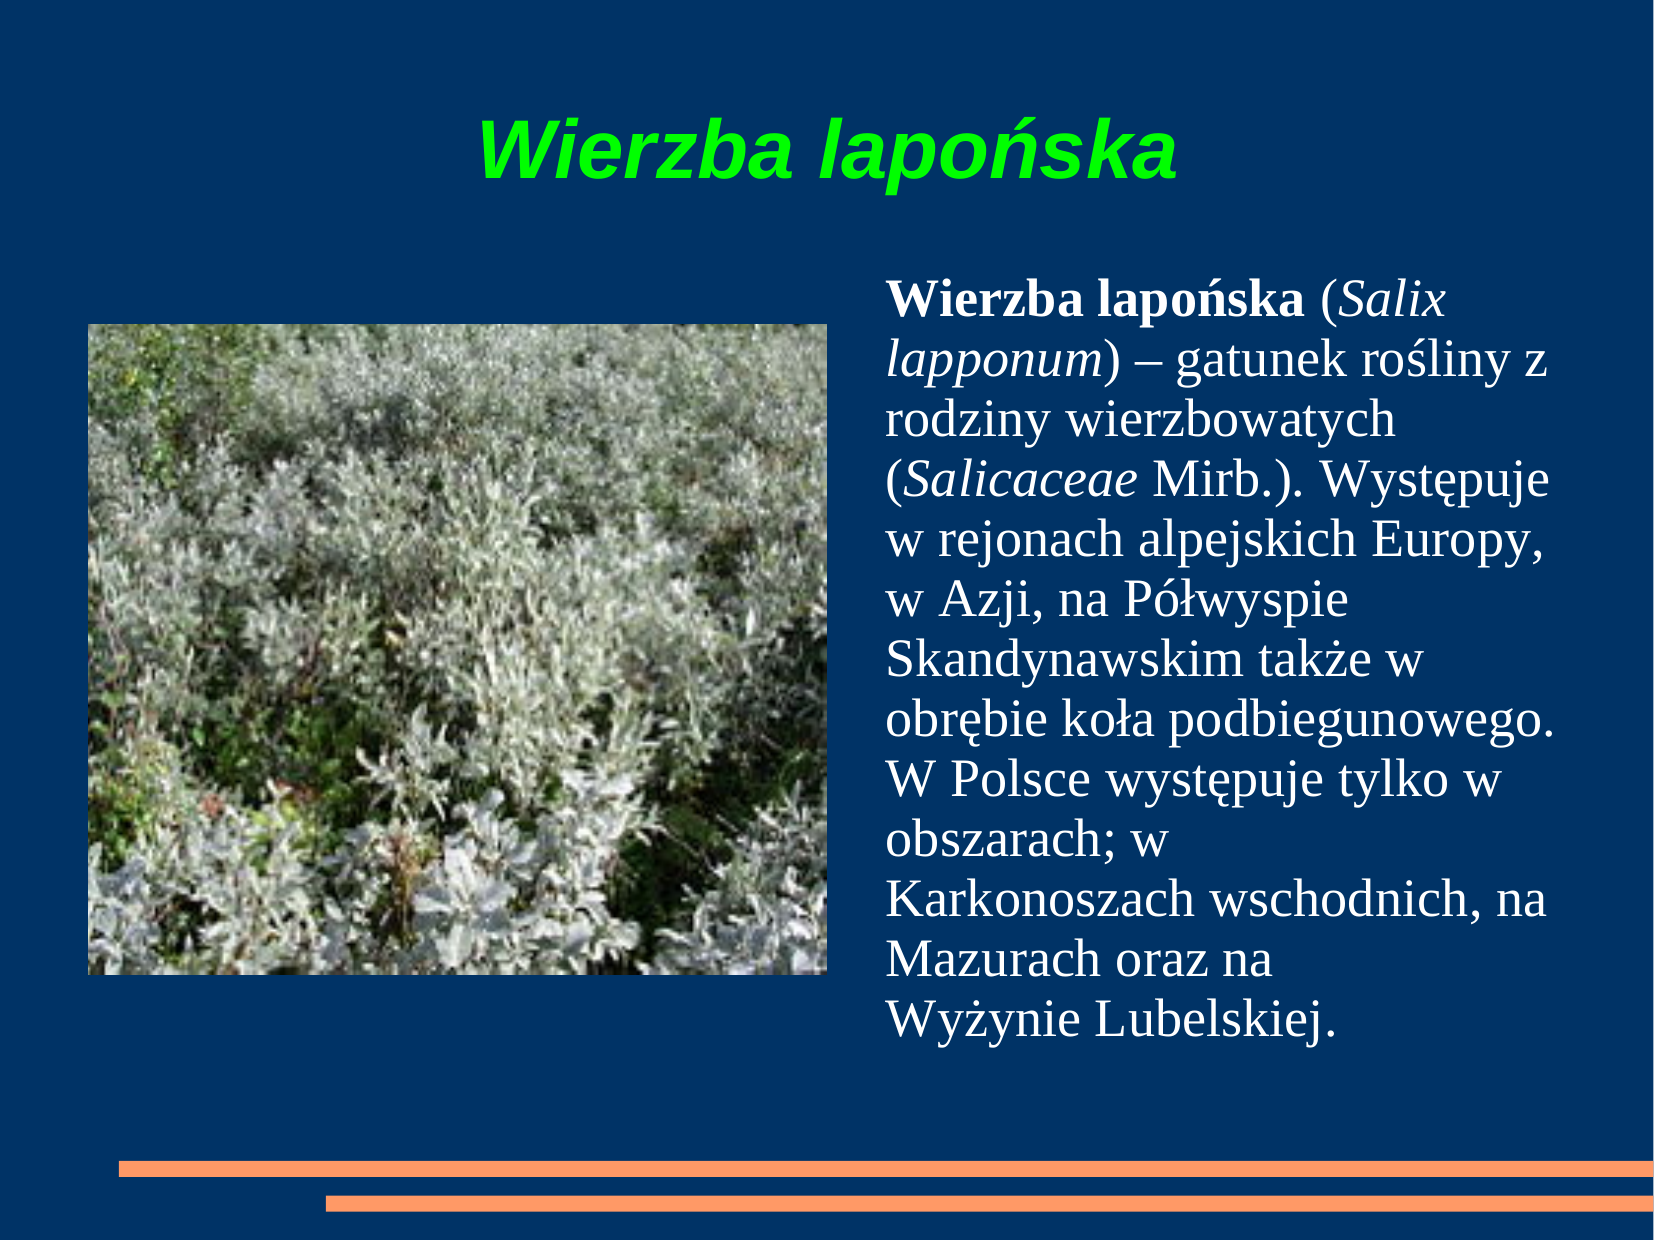

# Wierzba lapońska
Wierzba lapońska (Salix lapponum) – gatunek rośliny z rodziny wierzbowatych (Salicaceae Mirb.). Występuje w rejonach alpejskich Europy, w Azji, na Półwyspie Skandynawskim także w obrębie koła podbiegunowego. W Polsce występuje tylko w obszarach; w Karkonoszach wschodnich, na Mazurach oraz na Wyżynie Lubelskiej.